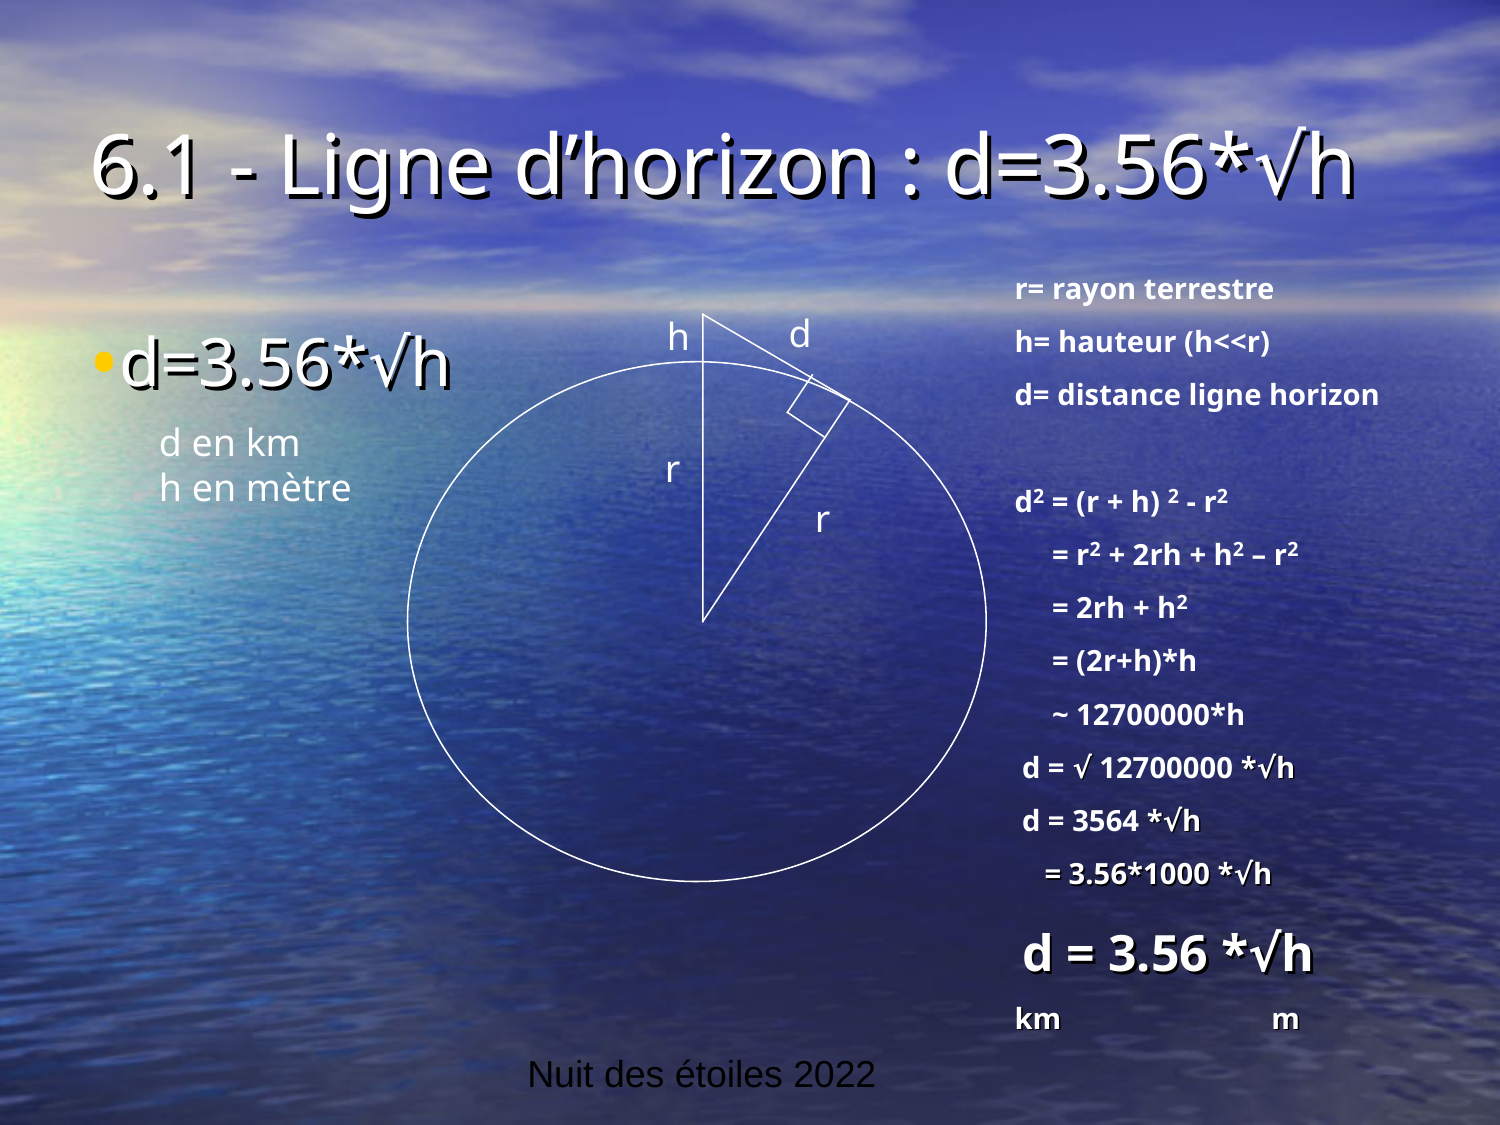

# 6.1 - Ligne d’horizon : d=3.56*√h
r= rayon terrestre
h= hauteur (h<<r)
d= distance ligne horizon
d2 = (r + h) 2 - r2
 = r2 + 2rh + h2 – r2
 = 2rh + h2
 = (2r+h)*h
 ~ 12700000*h
 d = √ 12700000 *√h
 d = 3564 *√h
 = 3.56*1000 *√h
 d = 3.56 *√h
km m
d
h
d=3.56*√h
d en km
h en mètre
r
r
Nuit des étoiles 2022